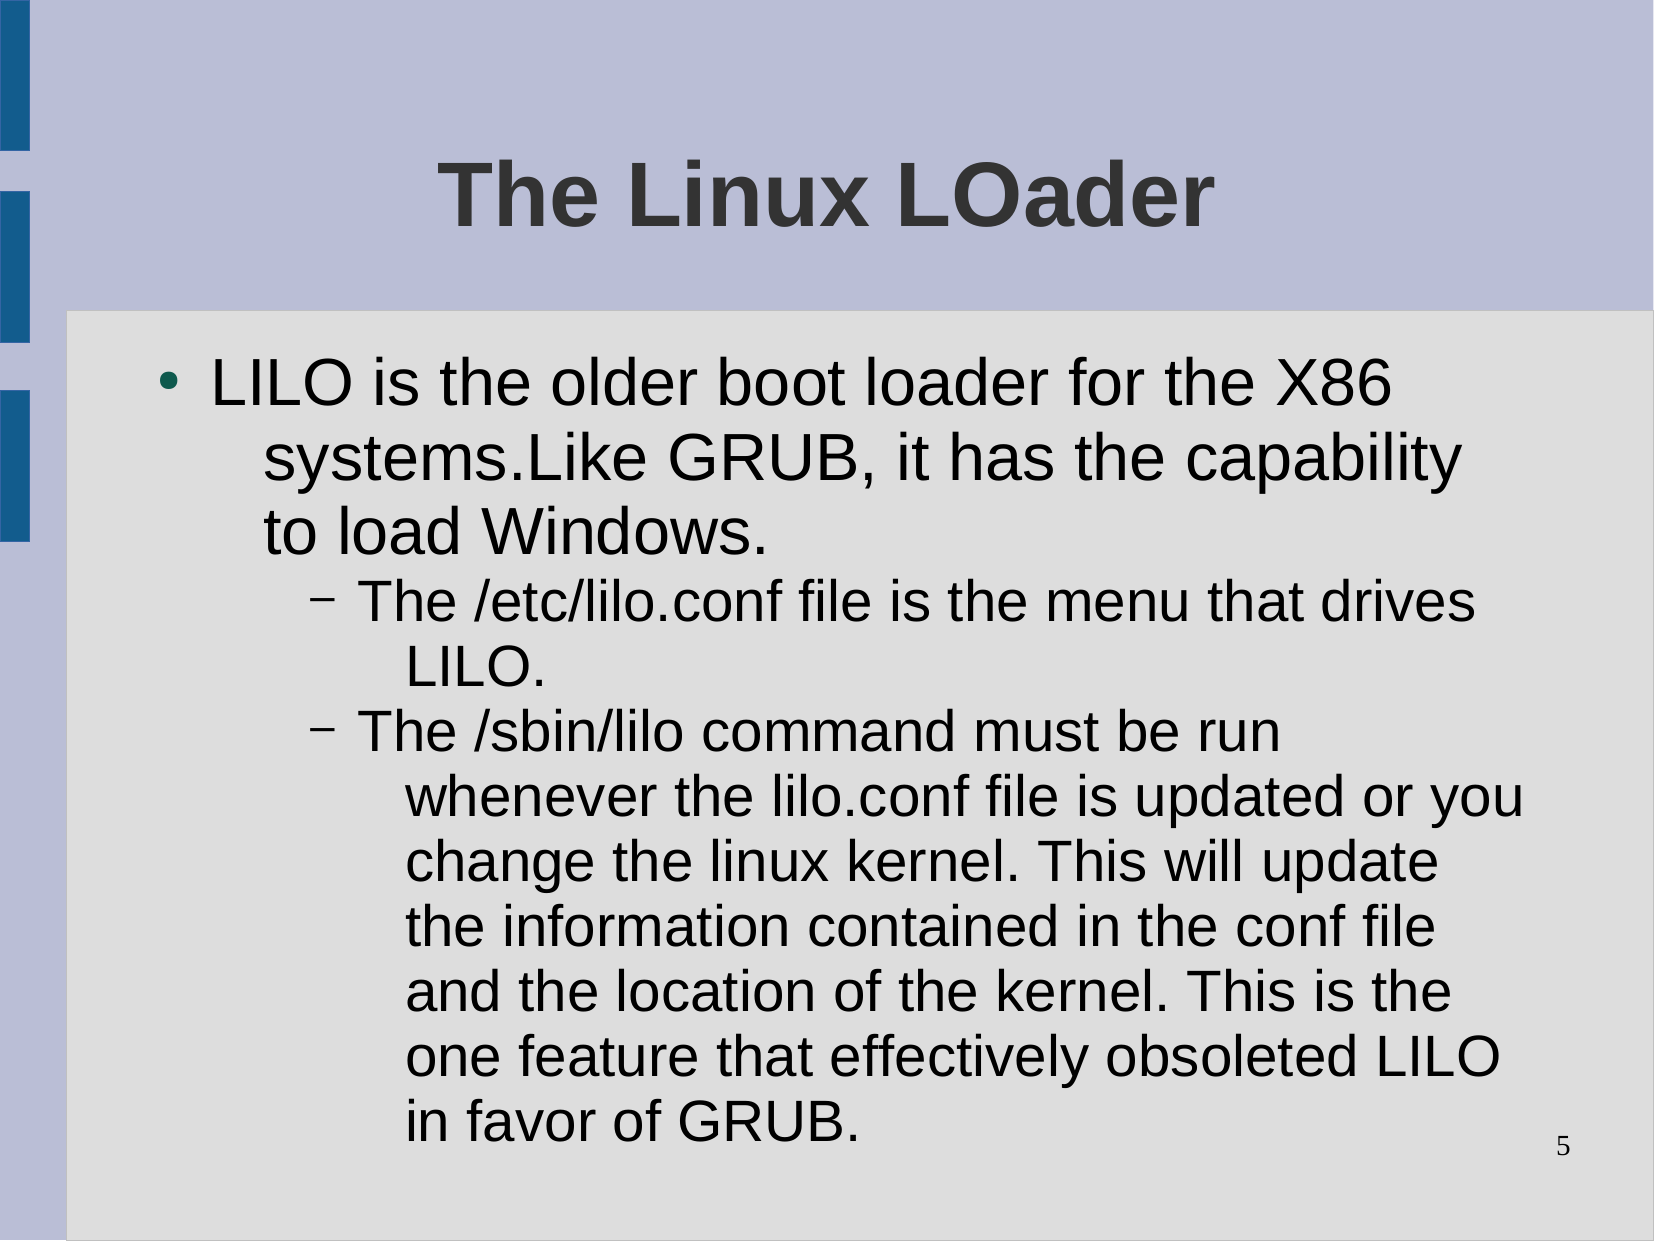

# The Linux LOader
LILO is the older boot loader for the X86 systems.Like GRUB, it has the capability to load Windows.
The /etc/lilo.conf file is the menu that drives LILO.
The /sbin/lilo command must be run whenever the lilo.conf file is updated or you change the linux kernel. This will update the information contained in the conf file and the location of the kernel. This is the one feature that effectively obsoleted LILO in favor of GRUB.
5